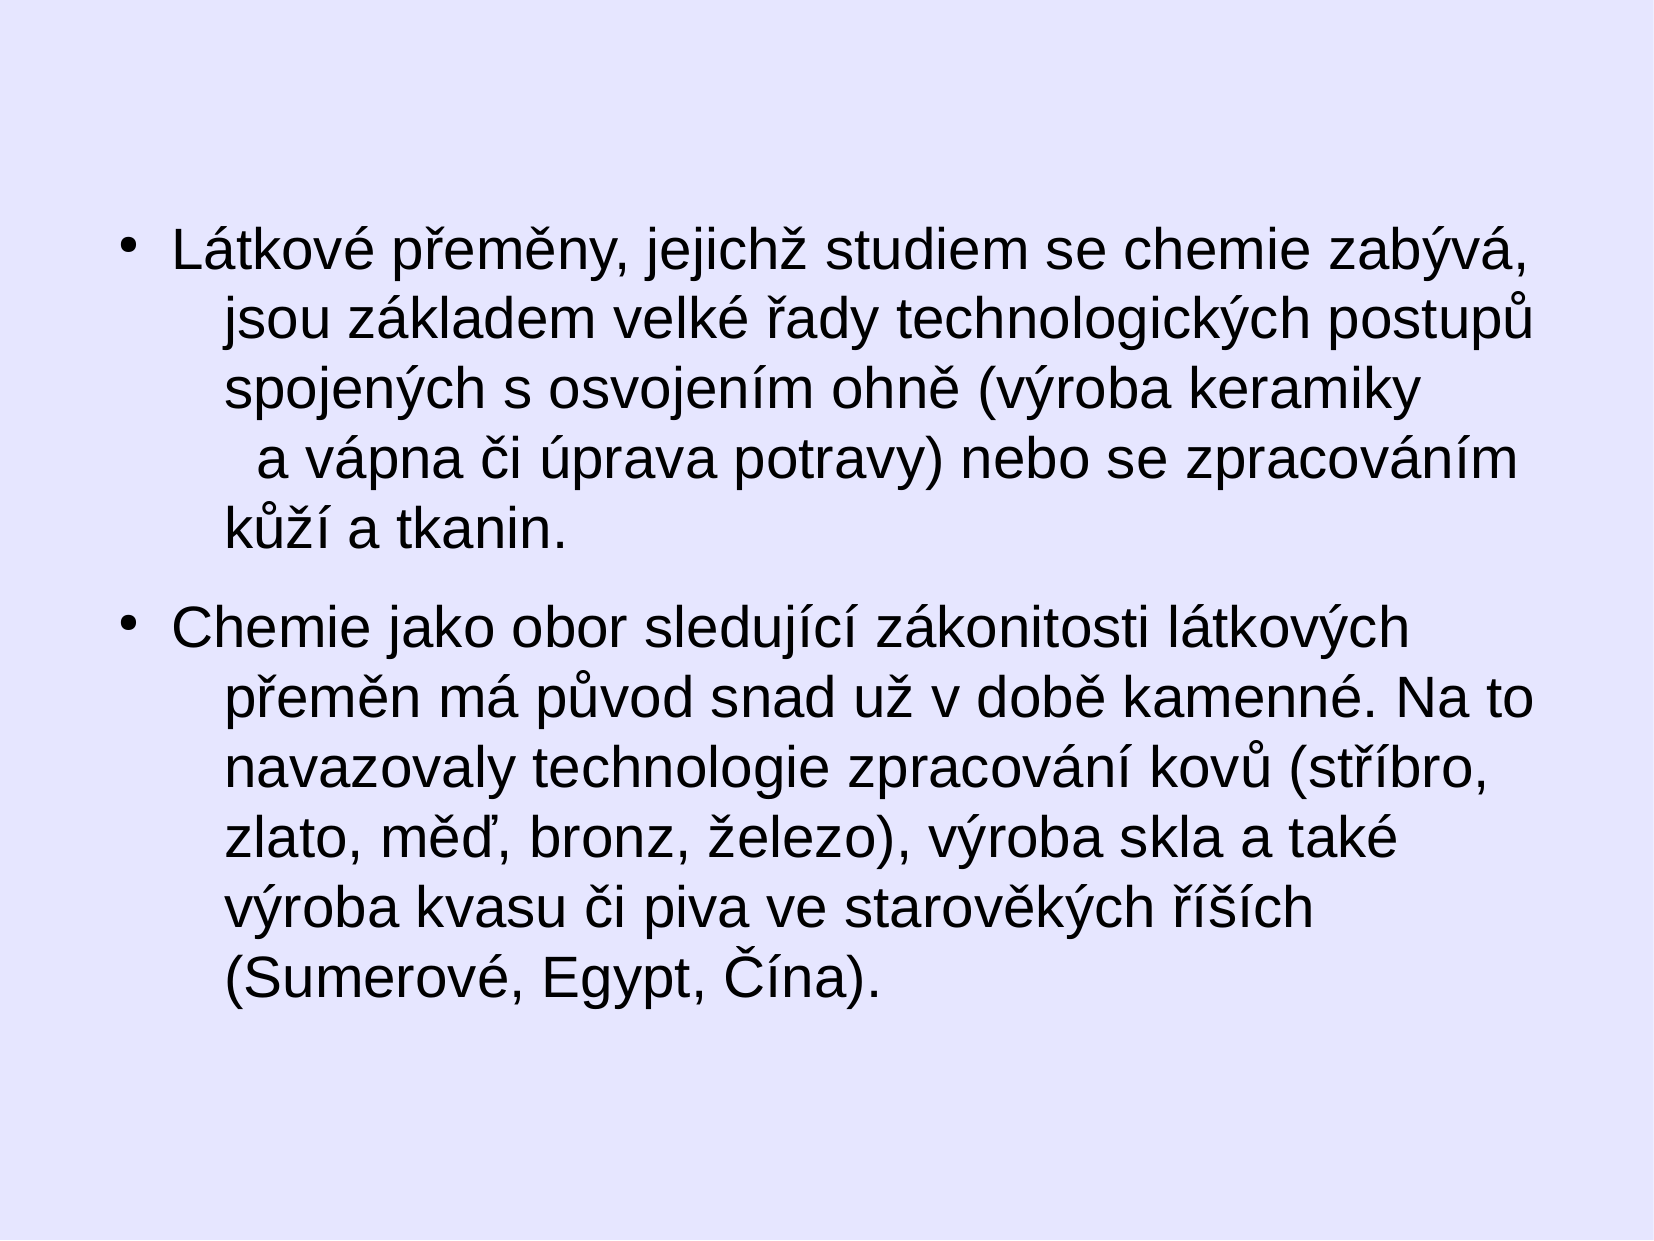

# Látkové přeměny, jejichž studiem se chemie zabývá, jsou základem velké řady technologických postupů spojených s osvojením ohně (výroba keramiky a vápna či úprava potravy) nebo se zpracováním kůží a tkanin.
Chemie jako obor sledující zákonitosti látkových přeměn má původ snad už v době kamenné. Na to navazovaly technologie zpracování kovů (stříbro, zlato, měď, bronz, železo), výroba skla a také výroba kvasu či piva ve starověkých říších (Sumerové, Egypt, Čína).